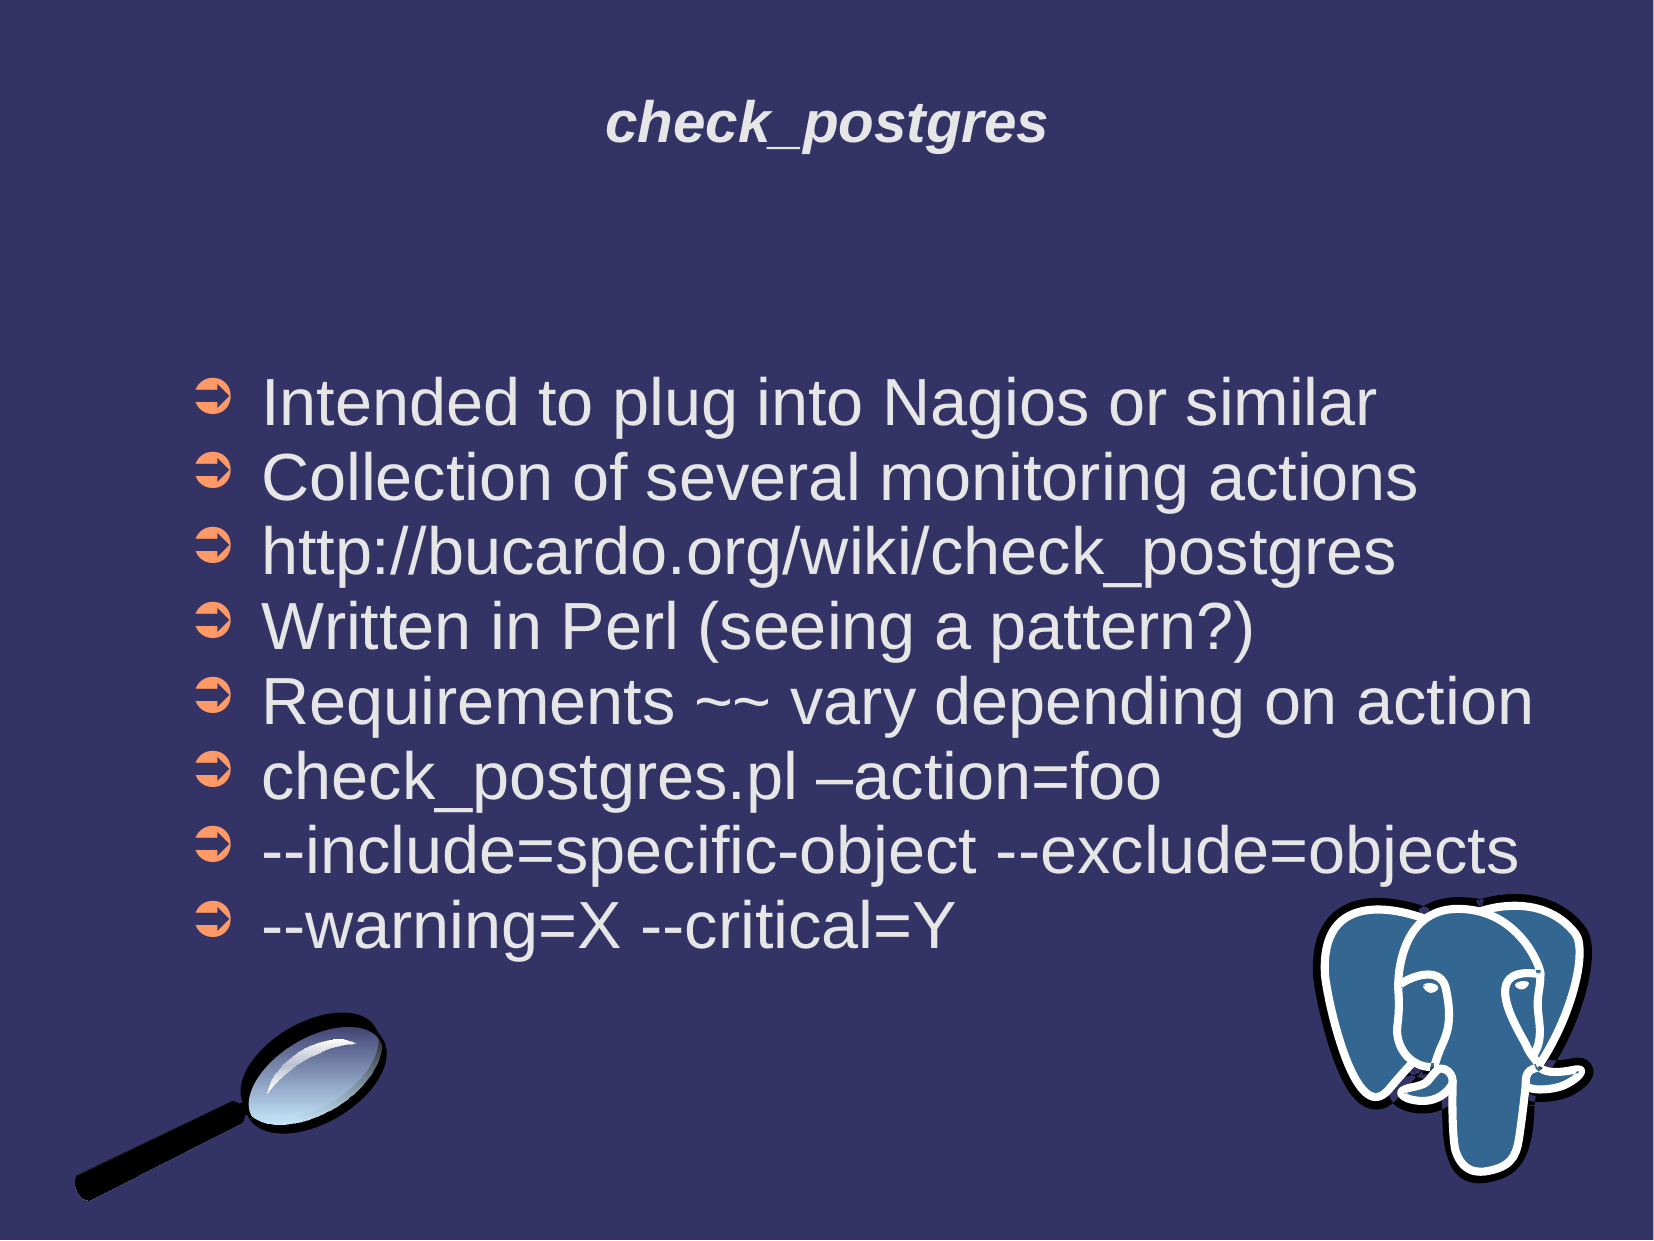

# check_postgres
Intended to plug into Nagios or similar
Collection of several monitoring actions
http://bucardo.org/wiki/check_postgres
Written in Perl (seeing a pattern?)
Requirements ~~ vary depending on action
check_postgres.pl –action=foo
--include=specific-object --exclude=objects
--warning=X --critical=Y